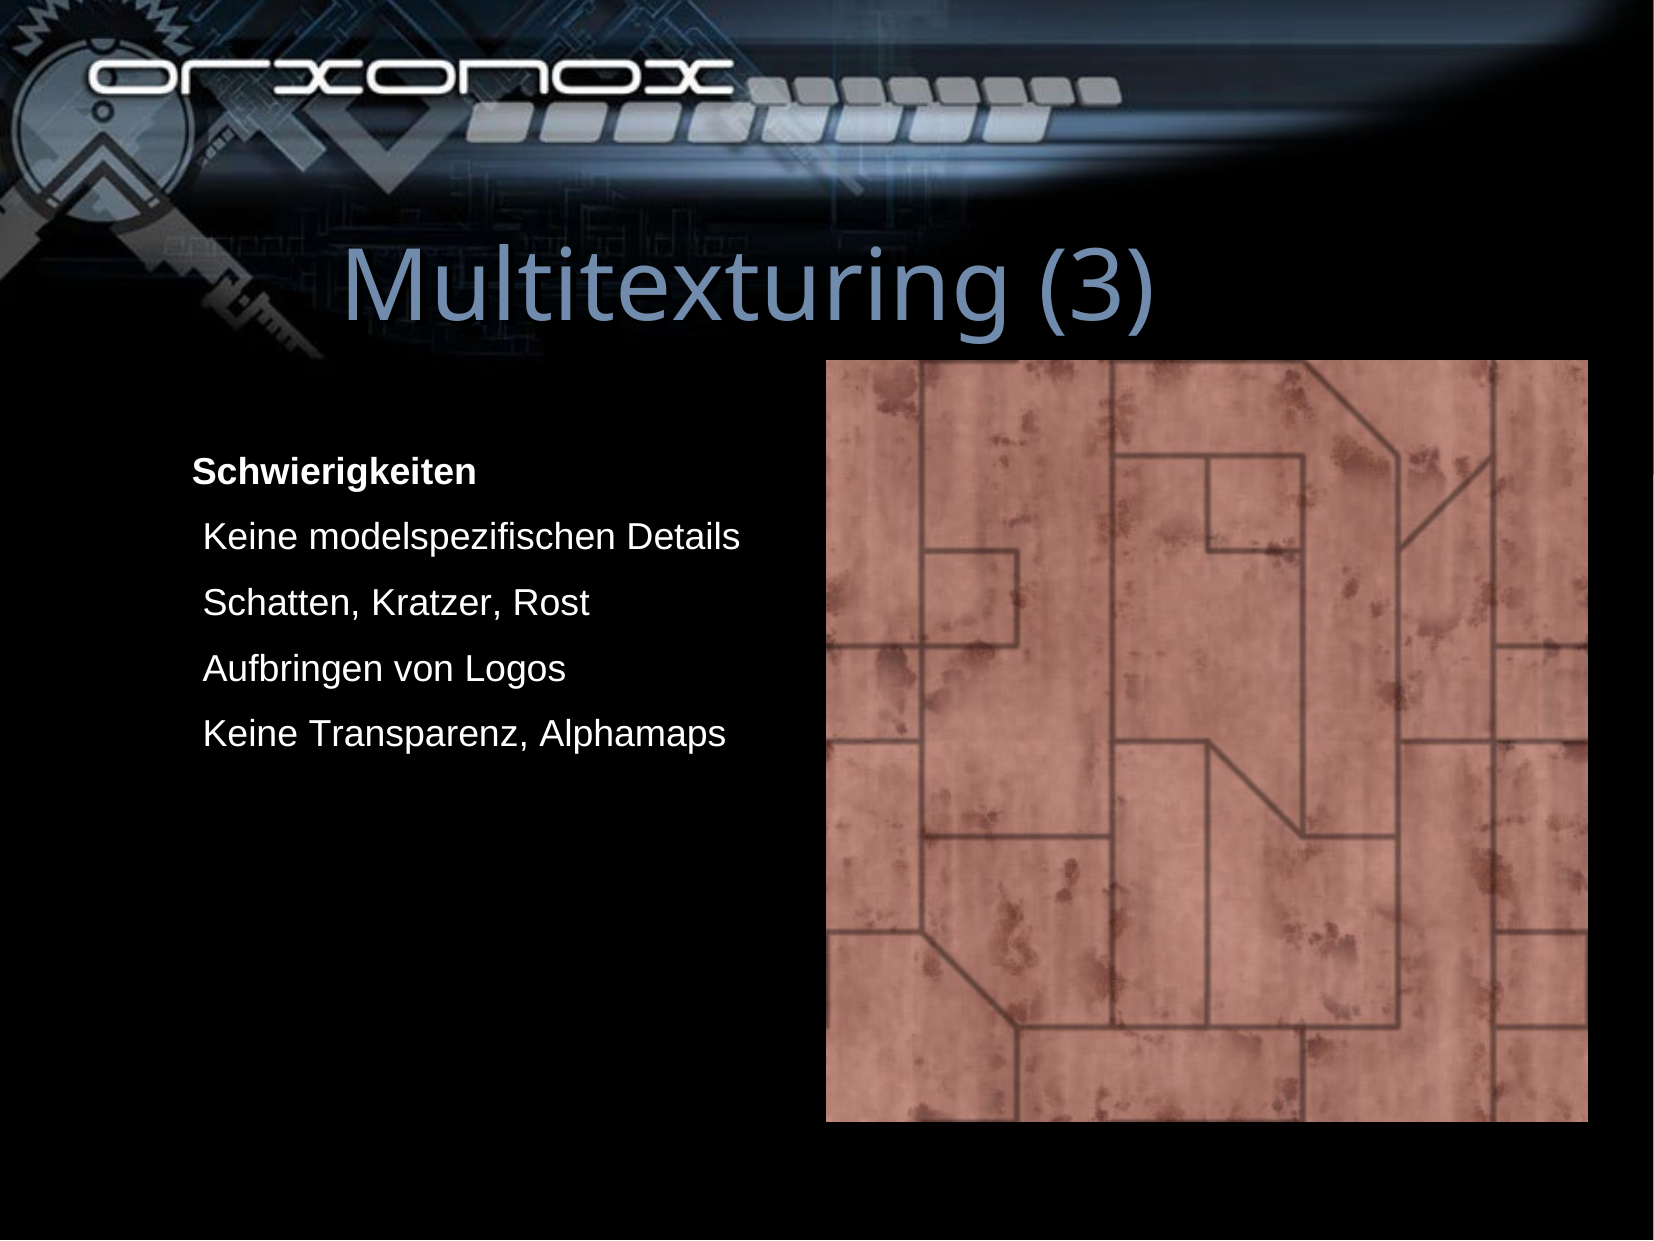

Multitexturing (3)
Schwierigkeiten
 Keine modelspezifischen Details
 Schatten, Kratzer, Rost
 Aufbringen von Logos
 Keine Transparenz, Alphamaps